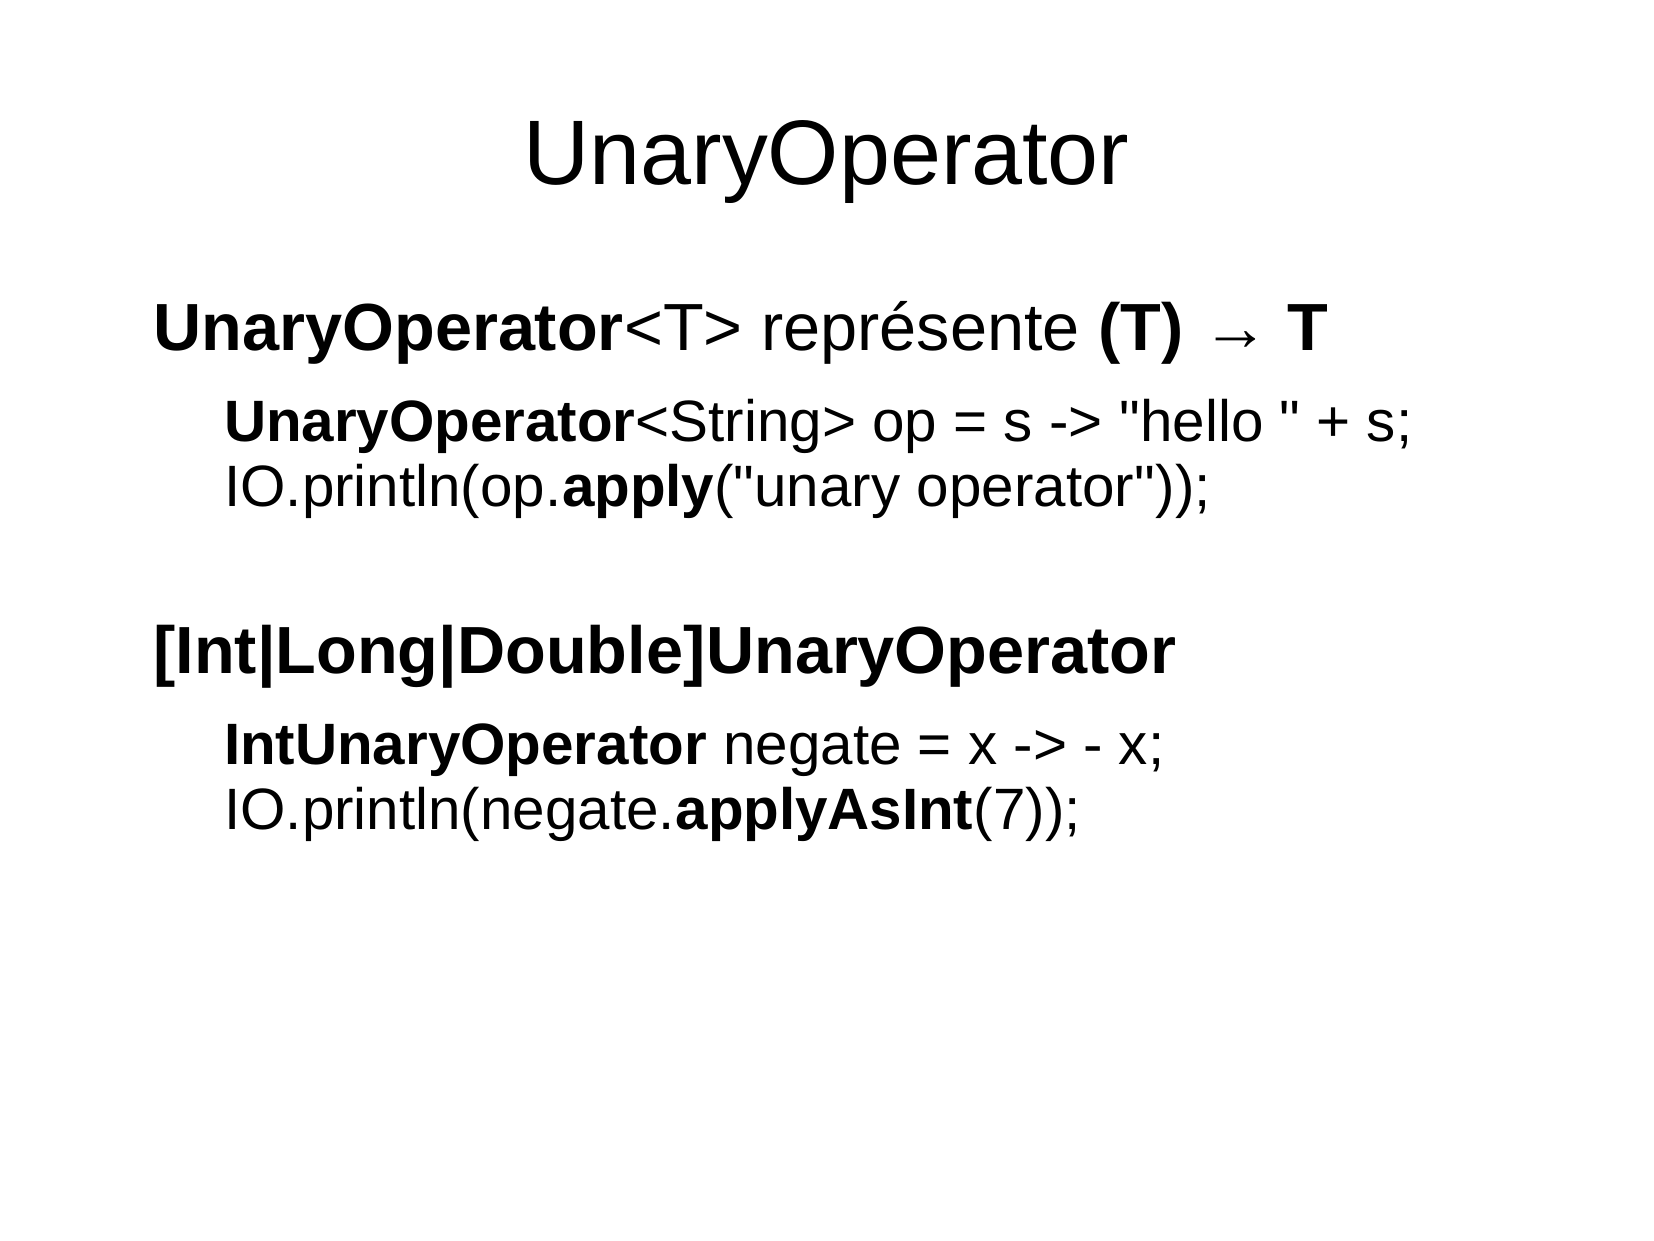

# UnaryOperator
UnaryOperator<T> représente (T) → T
UnaryOperator<String> op = s -> "hello " + s;
IO.println(op.apply("unary operator"));
[Int|Long|Double]UnaryOperator
IntUnaryOperator negate = x -> - x;
IO.println(negate.applyAsInt(7));